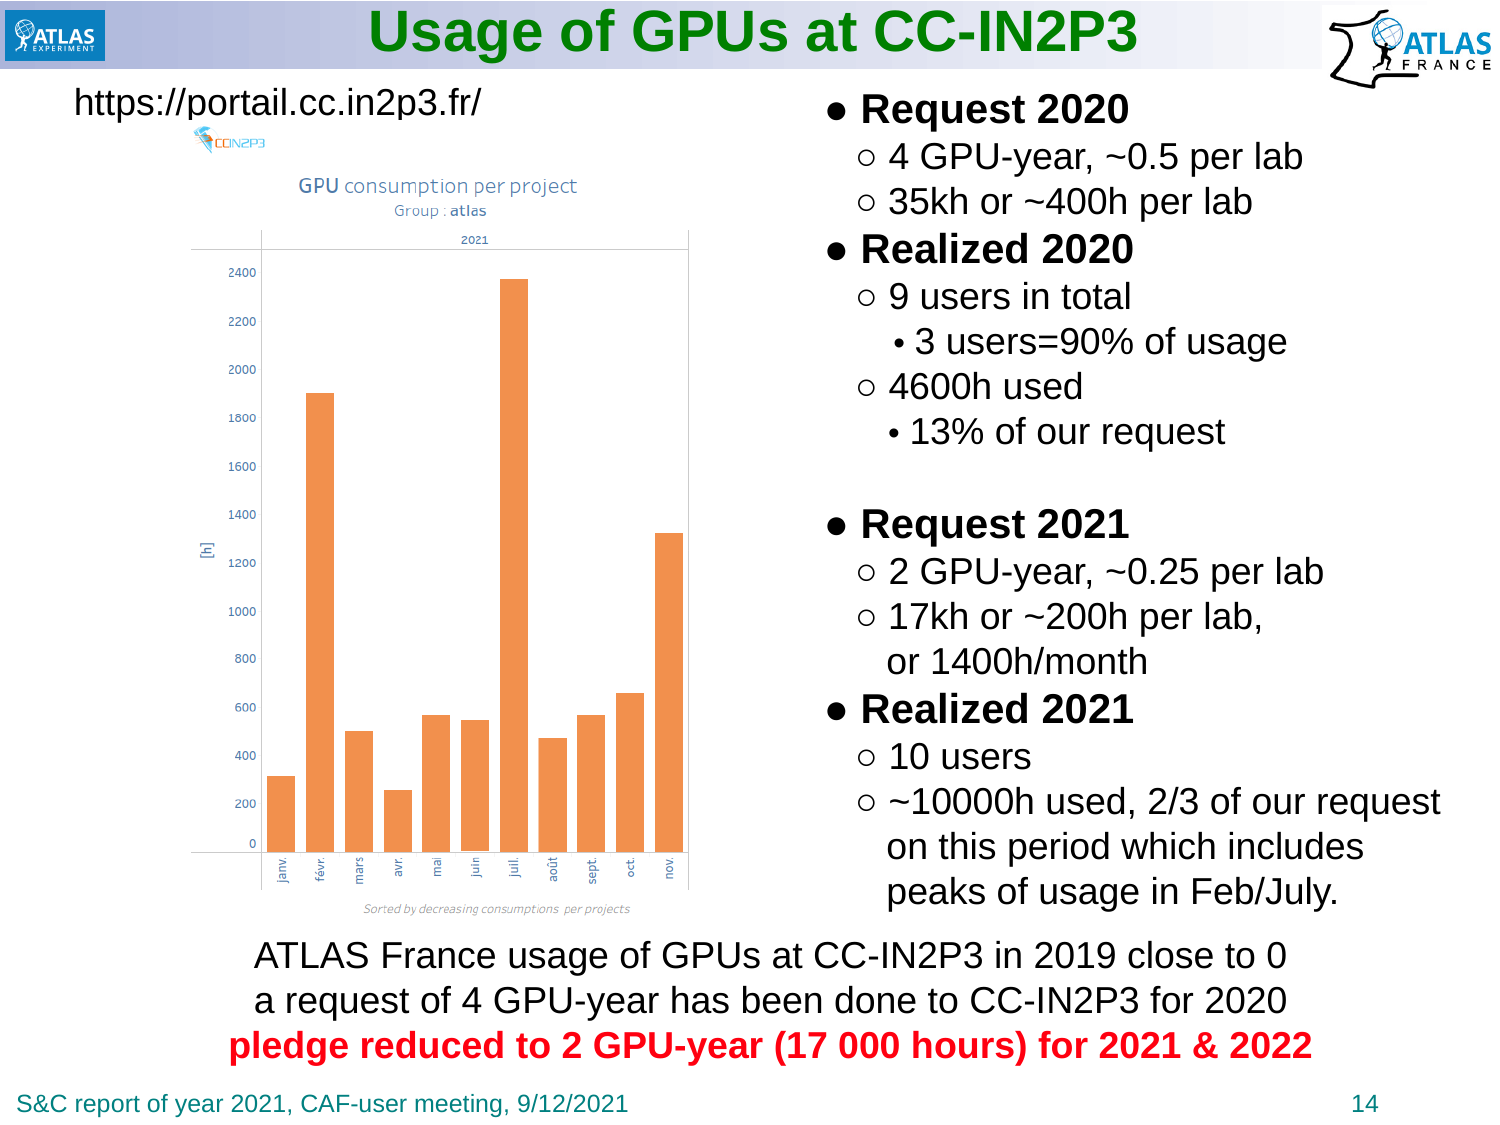

Usage of GPUs at CC-IN2P3
https://portail.cc.in2p3.fr/
● Request 2020
 ○ 4 GPU-year, ~0.5 per lab
 ○ 35kh or ~400h per lab
● Realized 2020
 ○ 9 users in total
 • 3 users=90% of usage
 ○ 4600h used
 • 13% of our request
● Request 2021
 ○ 2 GPU-year, ~0.25 per lab
 ○ 17kh or ~200h per lab,
 or 1400h/month
● Realized 2021
 ○ 10 users
 ○ ~10000h used, 2/3 of our request
 on this period which includes
 peaks of usage in Feb/July.
ATLAS France usage of GPUs at CC-IN2P3 in 2019 close to 0
a request of 4 GPU-year has been done to CC-IN2P3 for 2020
pledge reduced to 2 GPU-year (17 000 hours) for 2021 & 2022